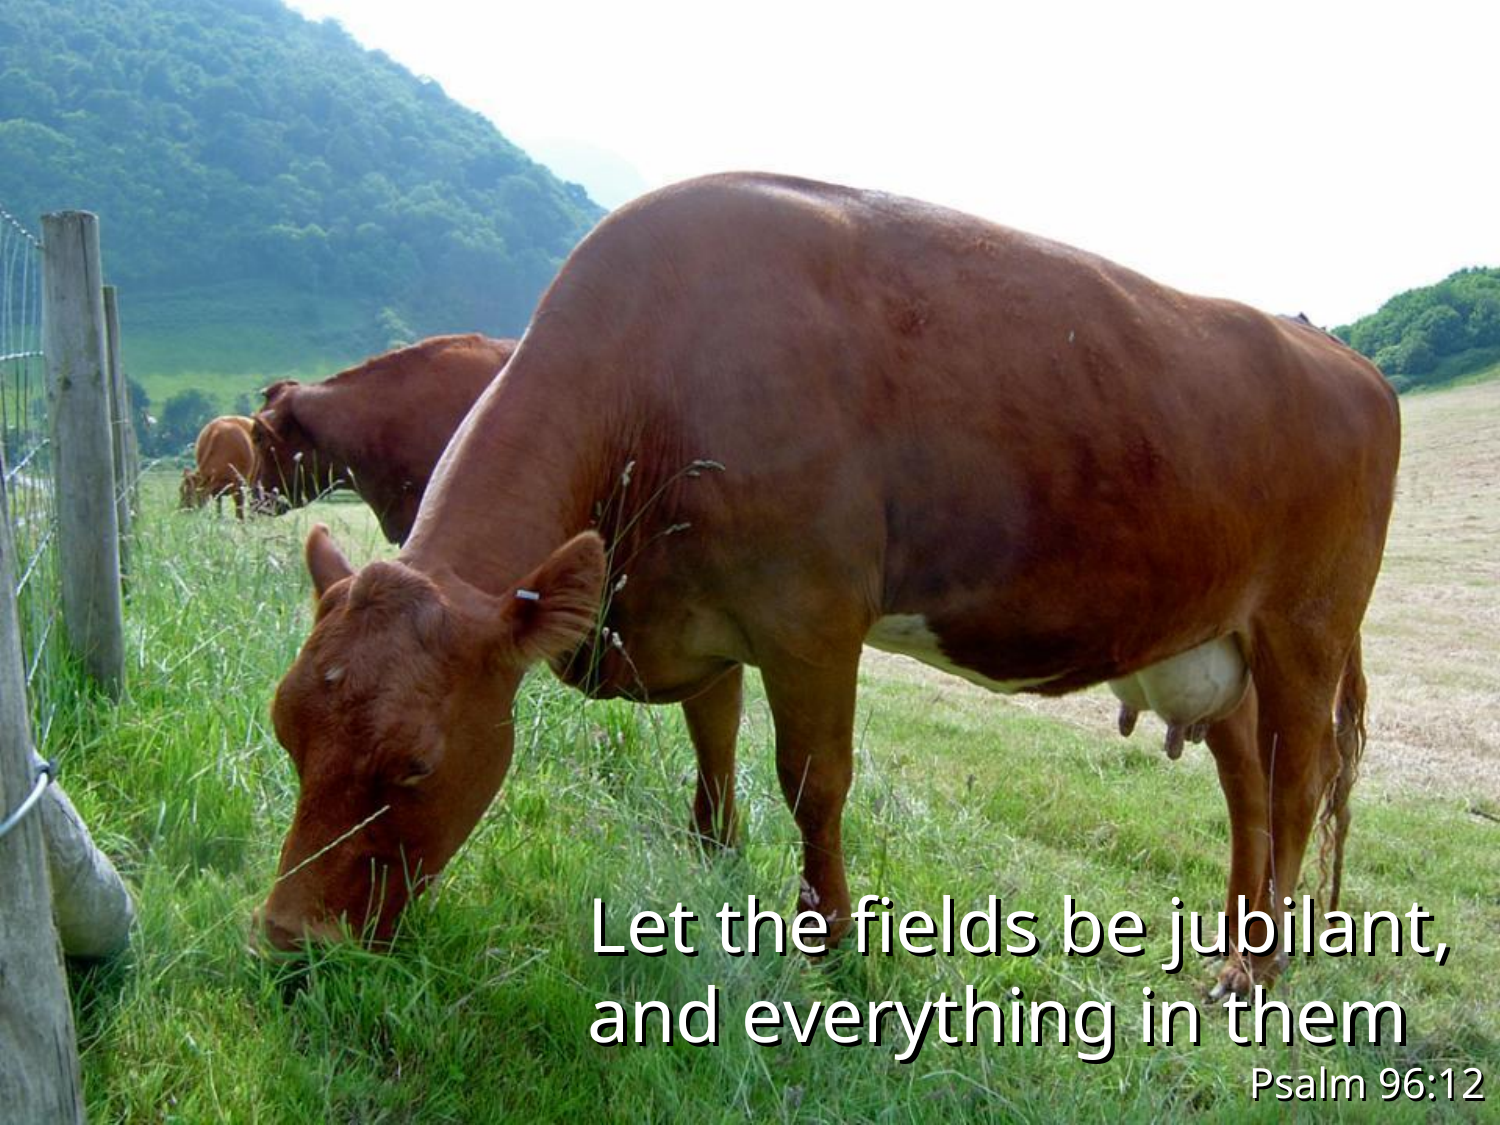

Let the fields be jubilant,
and everything in them
Psalm 96:12